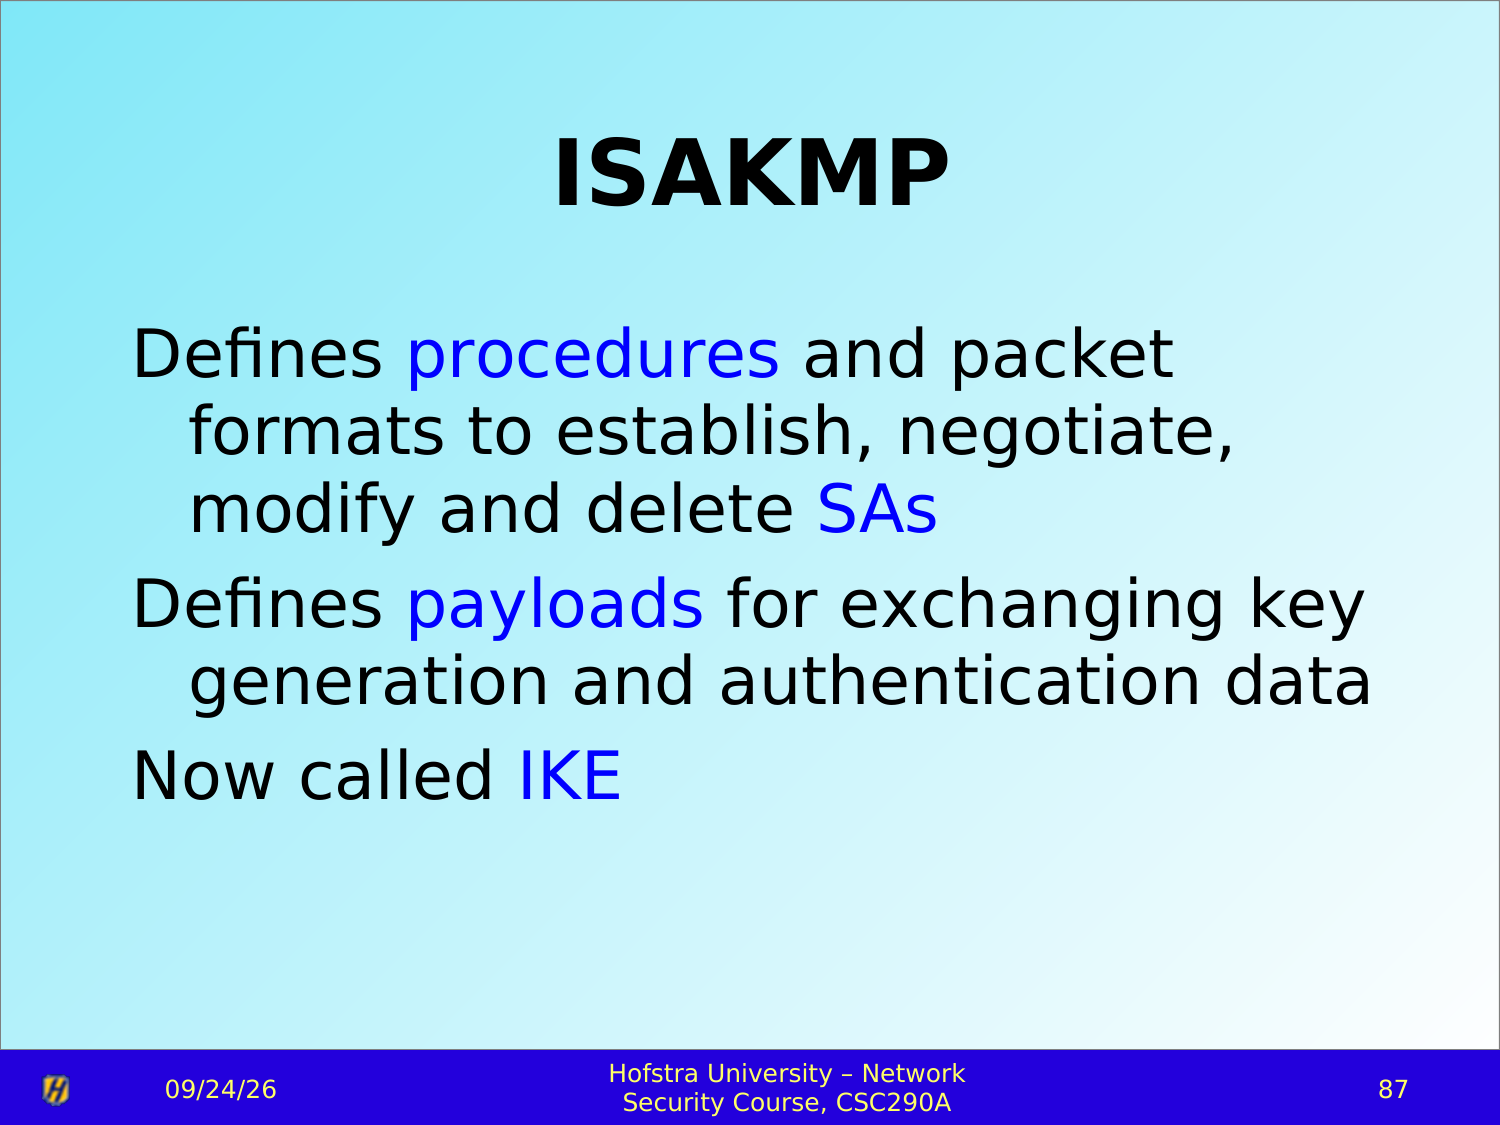

# ISAKMP
Defines procedures and packet formats to establish, negotiate, modify and delete SAs
Defines payloads for exchanging key generation and authentication data
Now called IKE
87